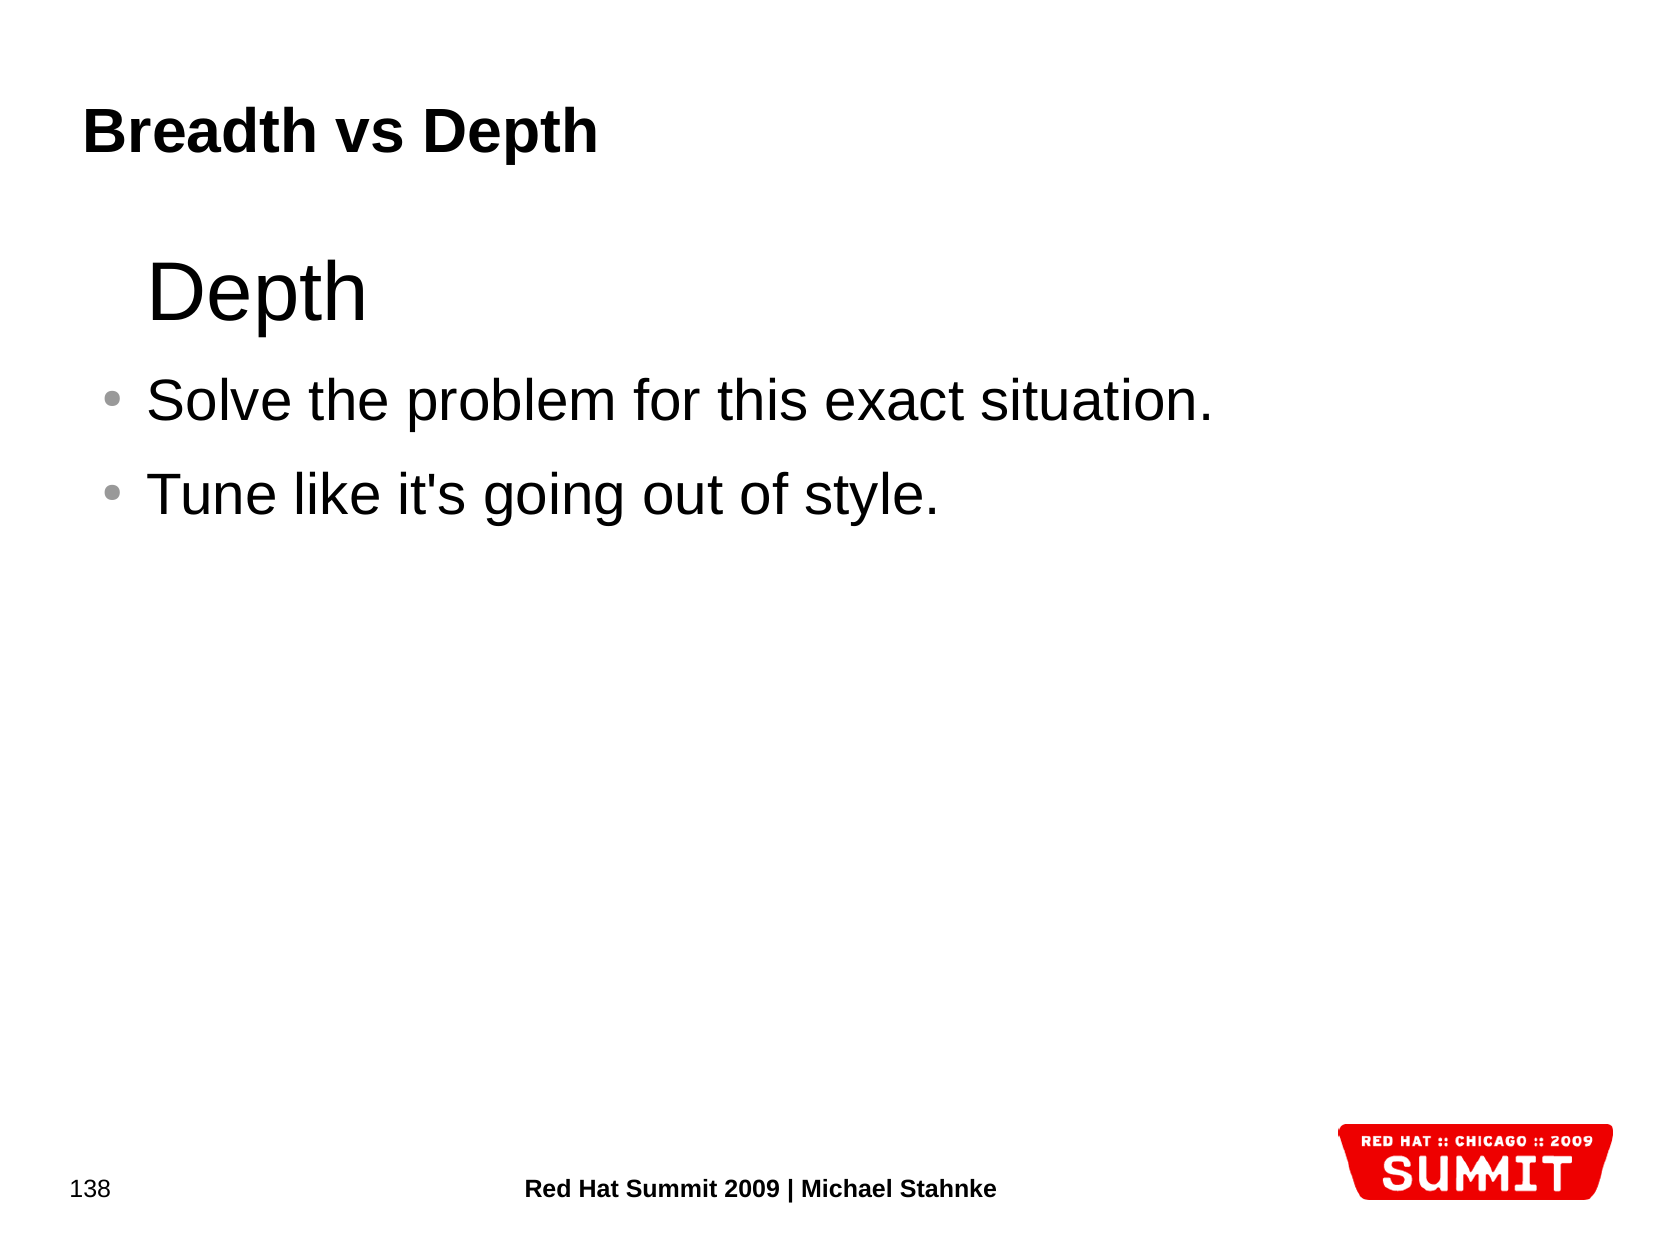

# Breadth vs Depth
Depth
Solve the problem for this exact situation.
Tune like it's going out of style.